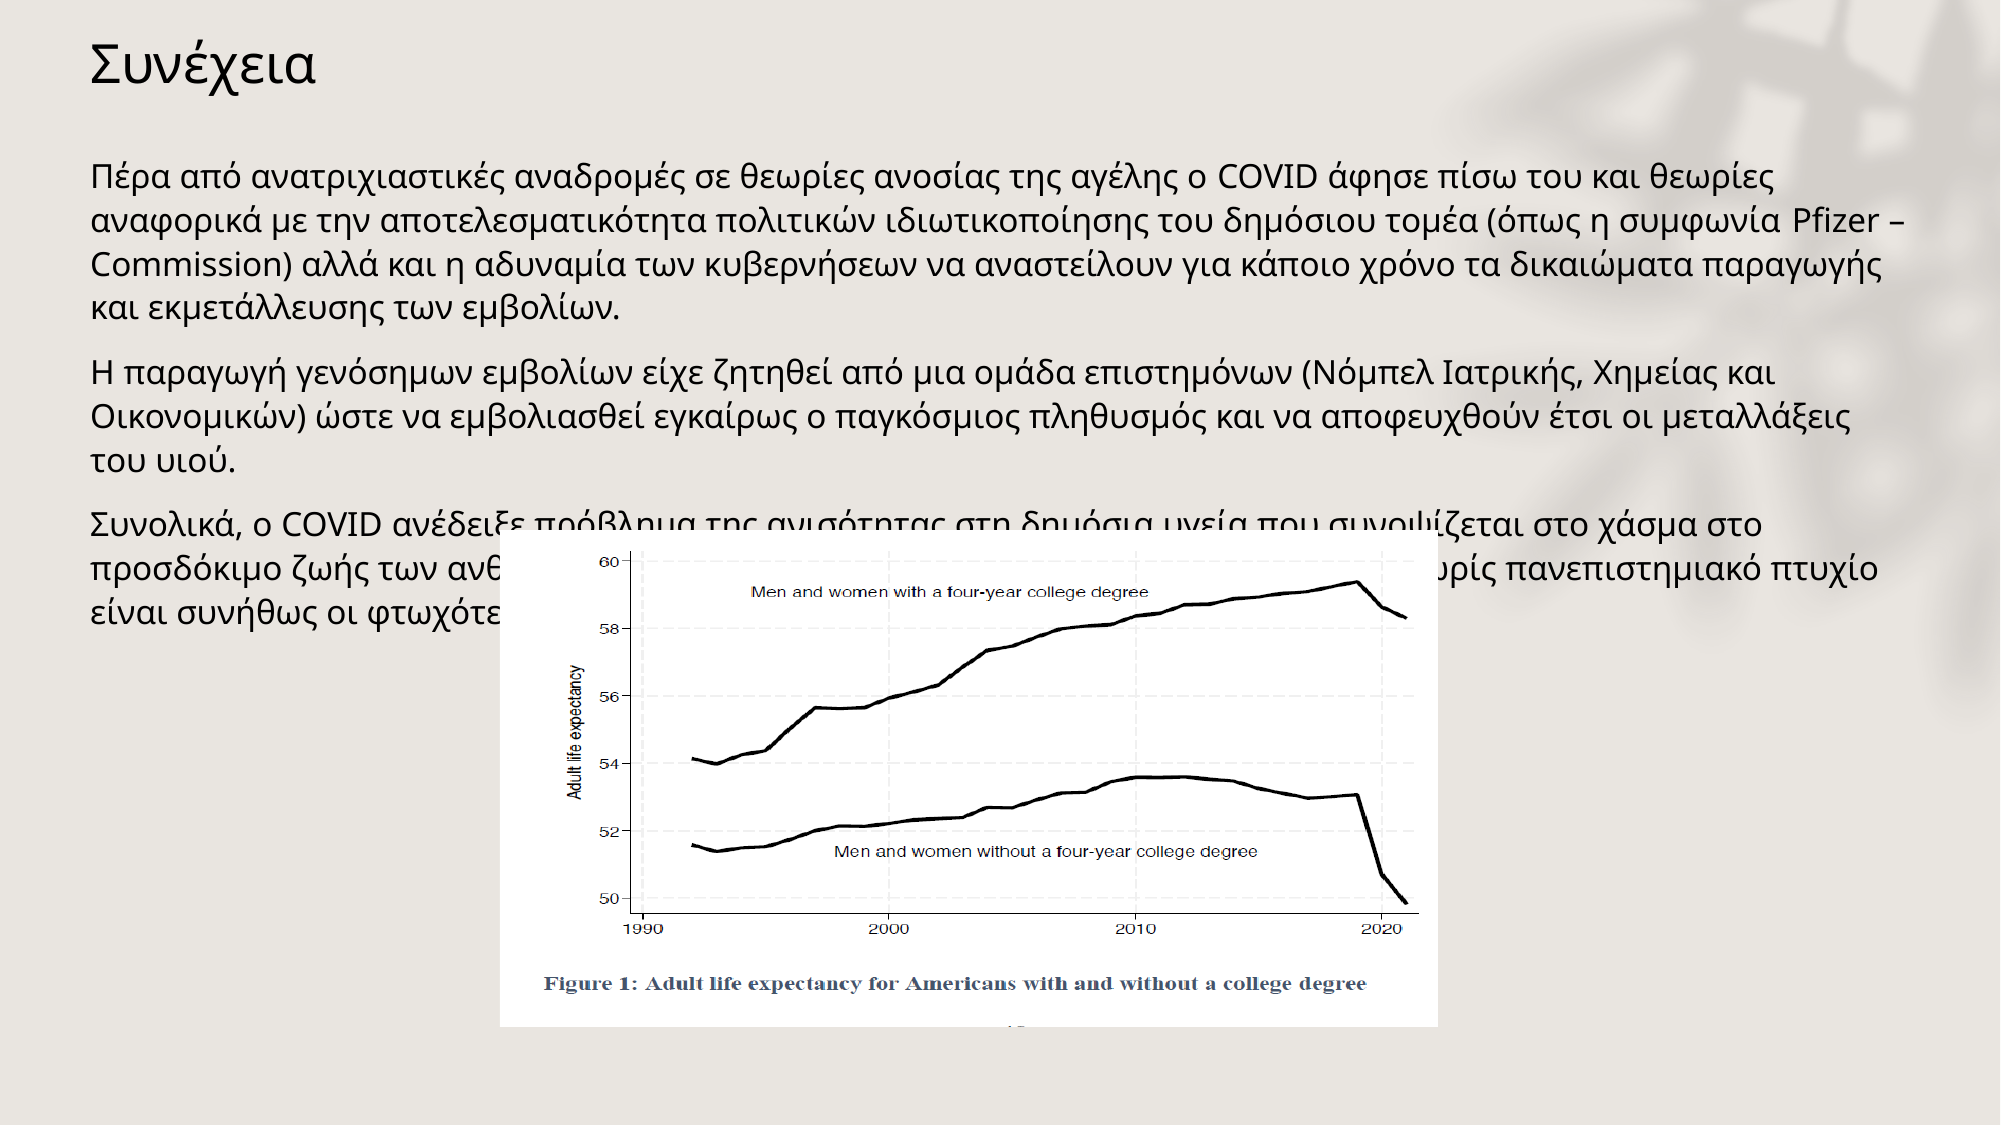

# Συνέχεια
Πέρα από ανατριχιαστικές αναδρομές σε θεωρίες ανοσίας της αγέλης ο COVID άφησε πίσω του και θεωρίες αναφορικά με την αποτελεσματικότητα πολιτικών ιδιωτικοποίησης του δημόσιου τομέα (όπως η συμφωνία Pfizer – Commission) αλλά και η αδυναμία των κυβερνήσεων να αναστείλουν για κάποιο χρόνο τα δικαιώματα παραγωγής και εκμετάλλευσης των εμβολίων.
Η παραγωγή γενόσημων εμβολίων είχε ζητηθεί από μια ομάδα επιστημόνων (Νόμπελ Ιατρικής, Χημείας και Οικονομικών) ώστε να εμβολιασθεί εγκαίρως ο παγκόσμιος πληθυσμός και να αποφευχθούν έτσι οι μεταλλάξεις του υιού.
Συνολικά, ο COVID ανέδειξε πρόβλημα της ανισότητας στη δημόσια υγεία που συνοψίζεται στο χάσμα στο προσδόκιμο ζωής των ανθρώπων με ή χωρίς πανεπιστημιακό πτυχίο. Οι άνθρωποι χωρίς πανεπιστημιακό πτυχίο είναι συνήθως οι φτωχότεροι.